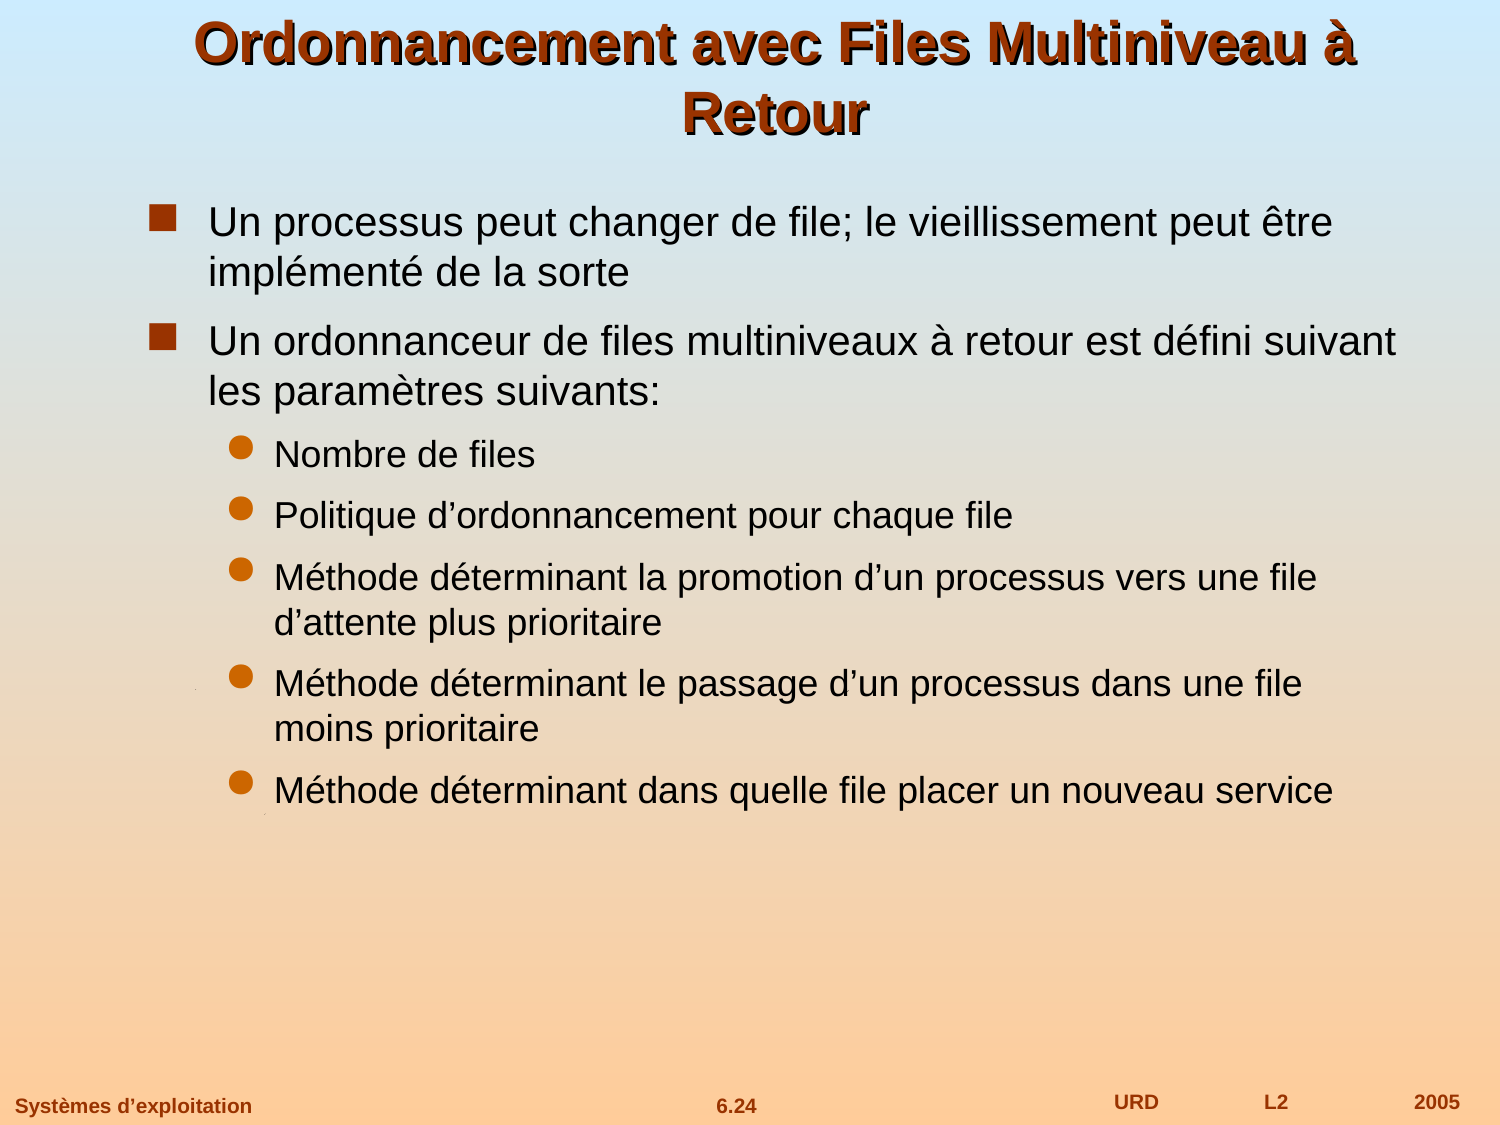

# Ordonnancement avec Files Multiniveau à Retour
Un processus peut changer de file; le vieillissement peut être implémenté de la sorte
Un ordonnanceur de files multiniveaux à retour est défini suivant les paramètres suivants:
Nombre de files
Politique d’ordonnancement pour chaque file
Méthode déterminant la promotion d’un processus vers une file d’attente plus prioritaire
Méthode déterminant le passage d’un processus dans une file moins prioritaire
Méthode déterminant dans quelle file placer un nouveau service